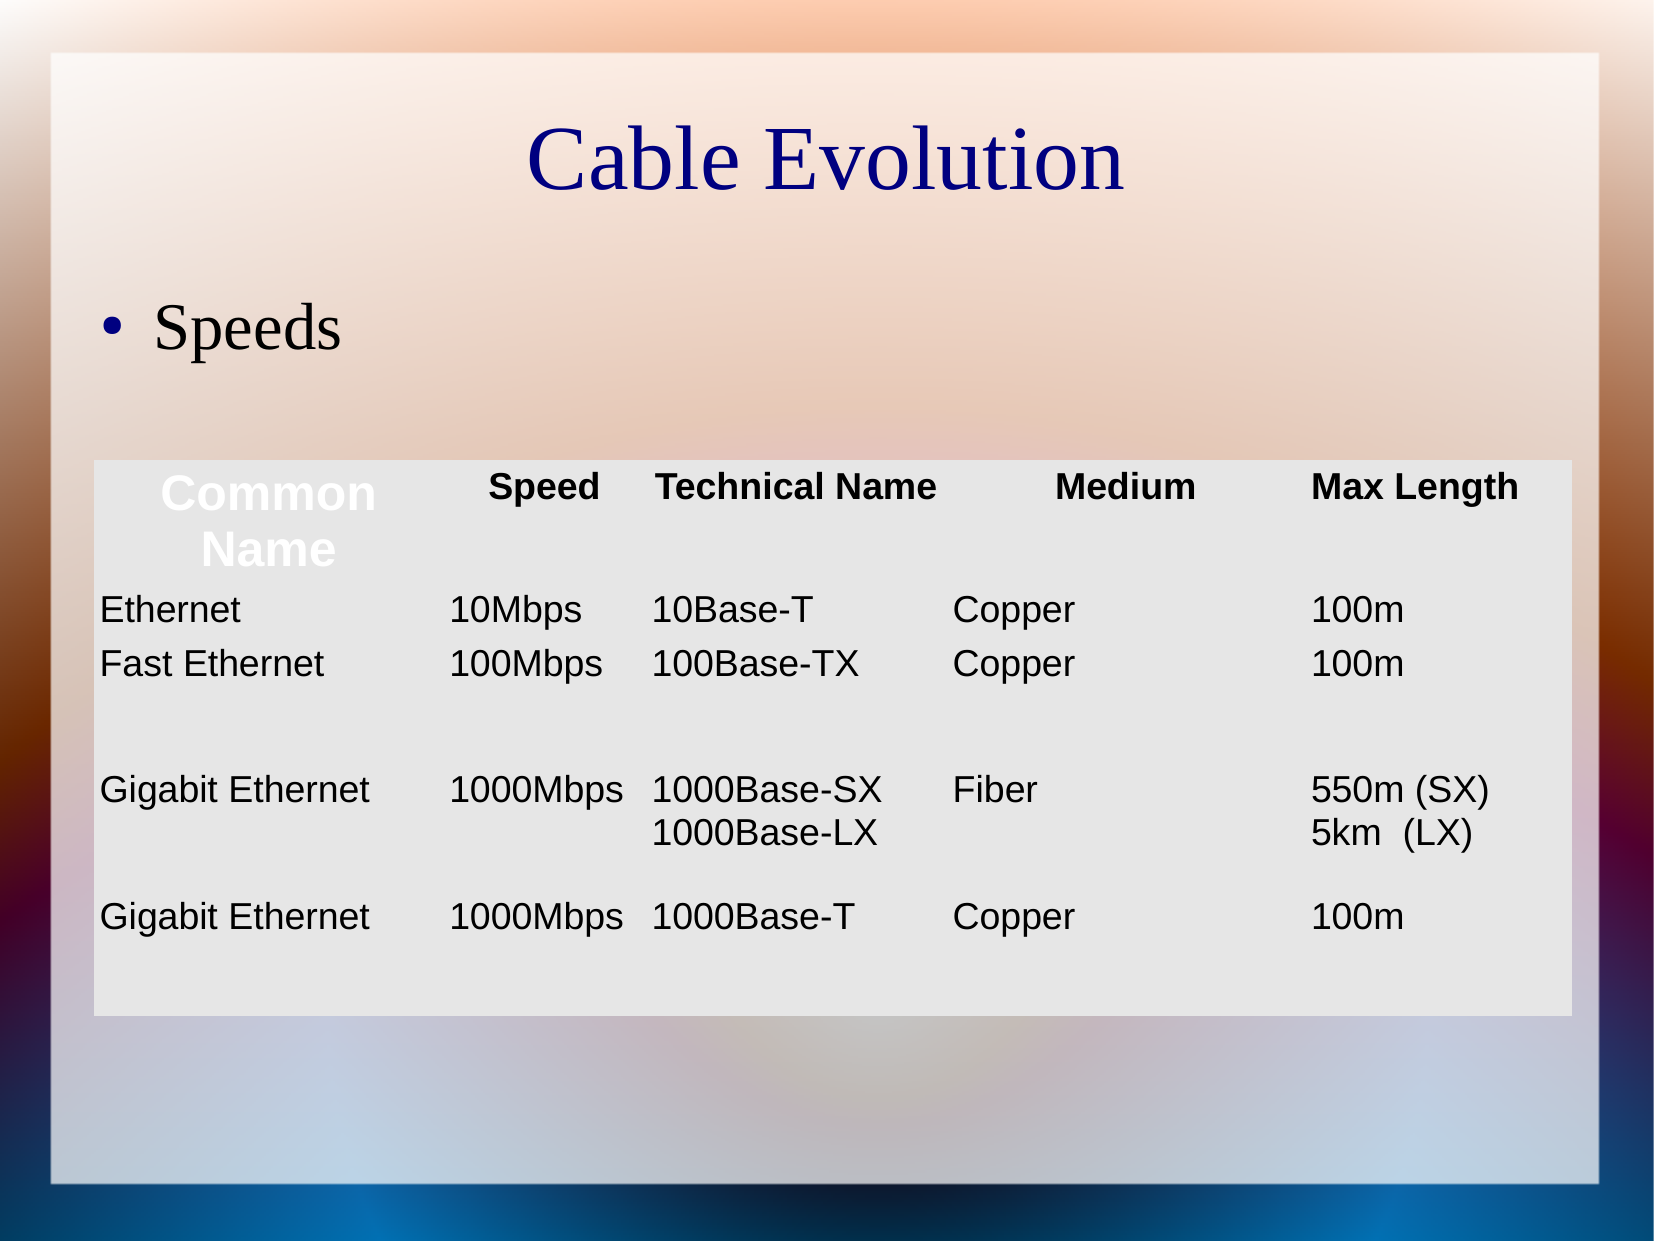

# Cable Evolution
Speeds
| Common Name | Speed | Technical Name | Medium | Max Length |
| --- | --- | --- | --- | --- |
| Ethernet | 10Mbps | 10Base-T | Copper | 100m |
| Fast Ethernet | 100Mbps | 100Base-TX | Copper | 100m |
| Gigabit Ethernet | 1000Mbps | 1000Base-SX 1000Base-LX | Fiber | 550m (SX) 5km (LX) |
| Gigabit Ethernet | 1000Mbps | 1000Base-T | Copper | 100m |